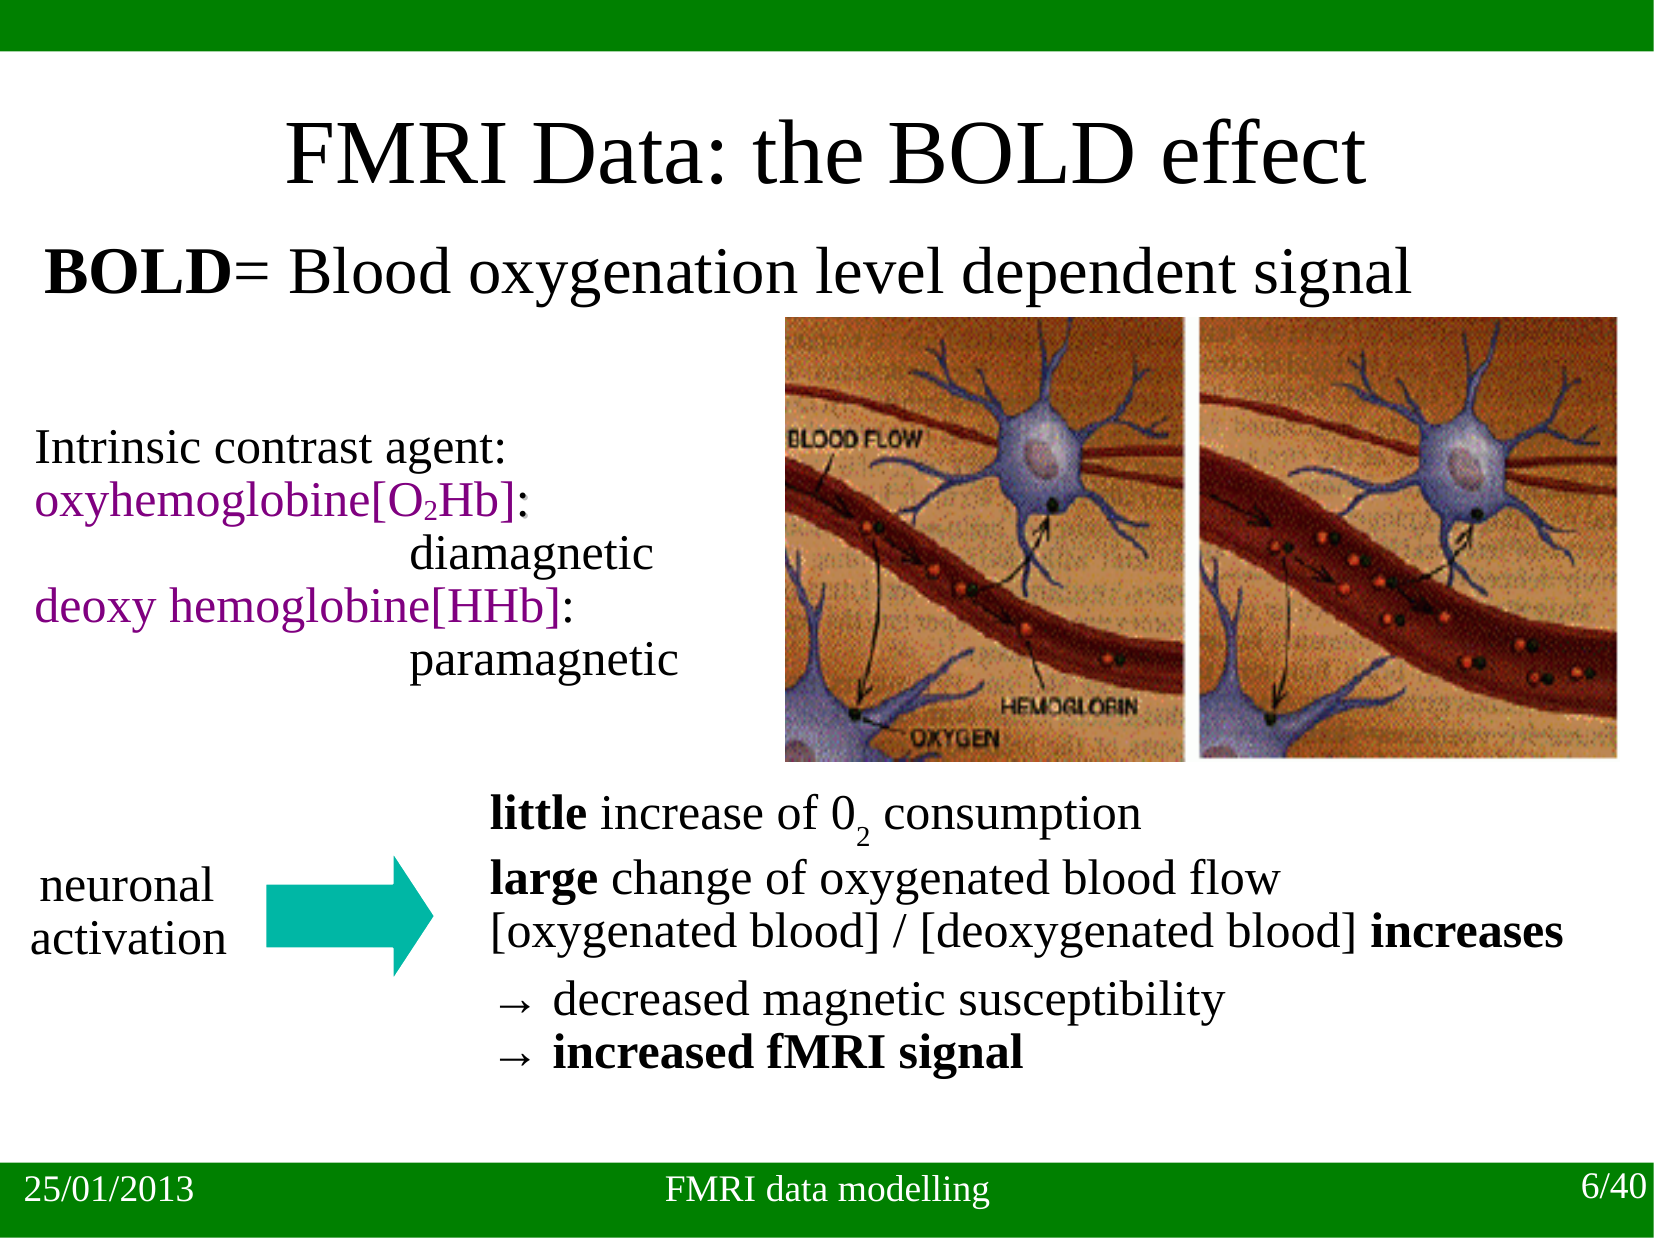

# FMRI Data: the BOLD effect
 BOLD= Blood oxygenation level dependent signal
Intrinsic contrast agent:
oxyhemoglobine[O2Hb]: 							diamagnetic
deoxy hemoglobine[HHb]: 						paramagnetic
little increase of 02 consumption
large change of oxygenated blood flow
[oxygenated blood] / [deoxygenated blood] increases
→ decreased magnetic susceptibility
→ increased fMRI signal
 neuronal activation
6